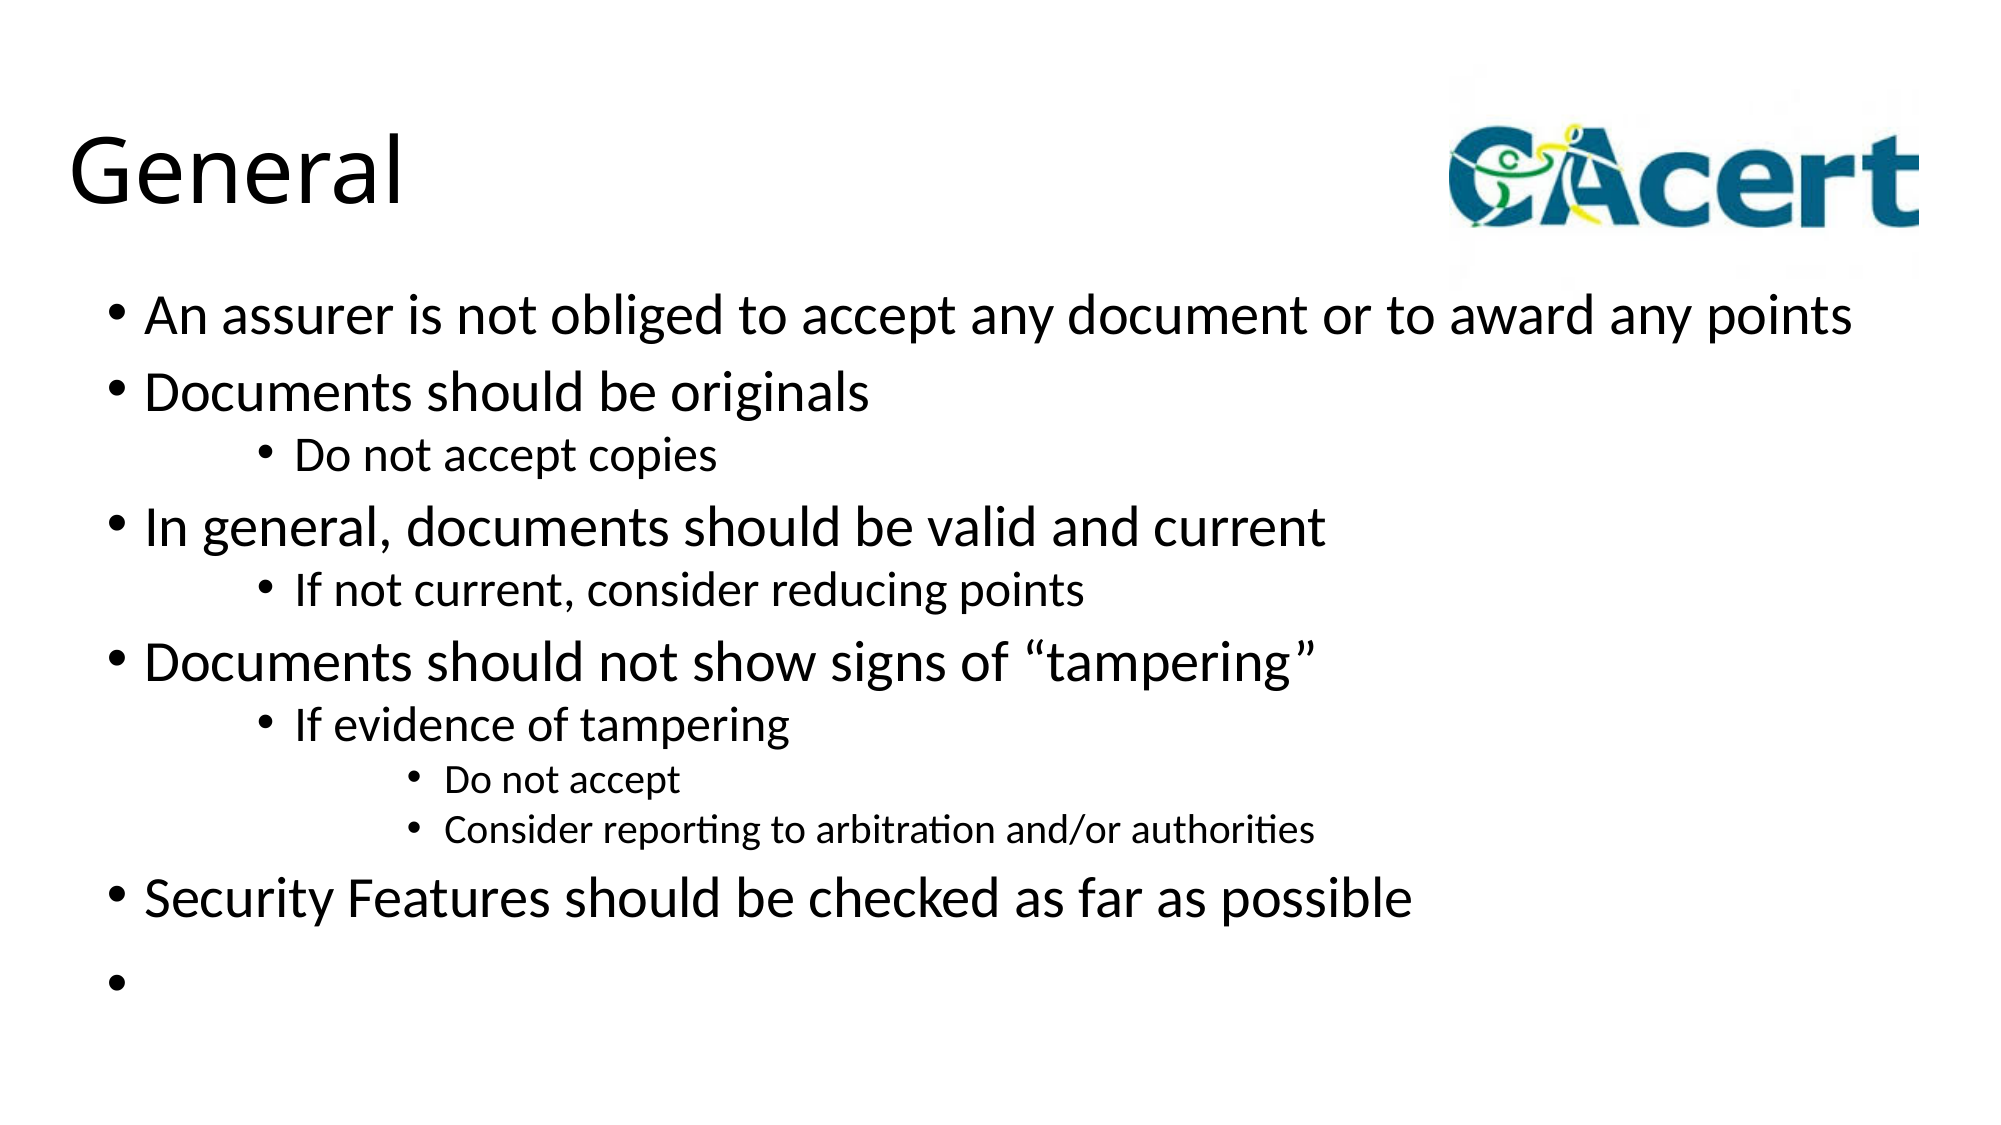

# General
An assurer is not obliged to accept any document or to award any points
Documents should be originals
Do not accept copies
In general, documents should be valid and current
If not current, consider reducing points
Documents should not show signs of “tampering”
If evidence of tampering
Do not accept
Consider reporting to arbitration and/or authorities
Security Features should be checked as far as possible